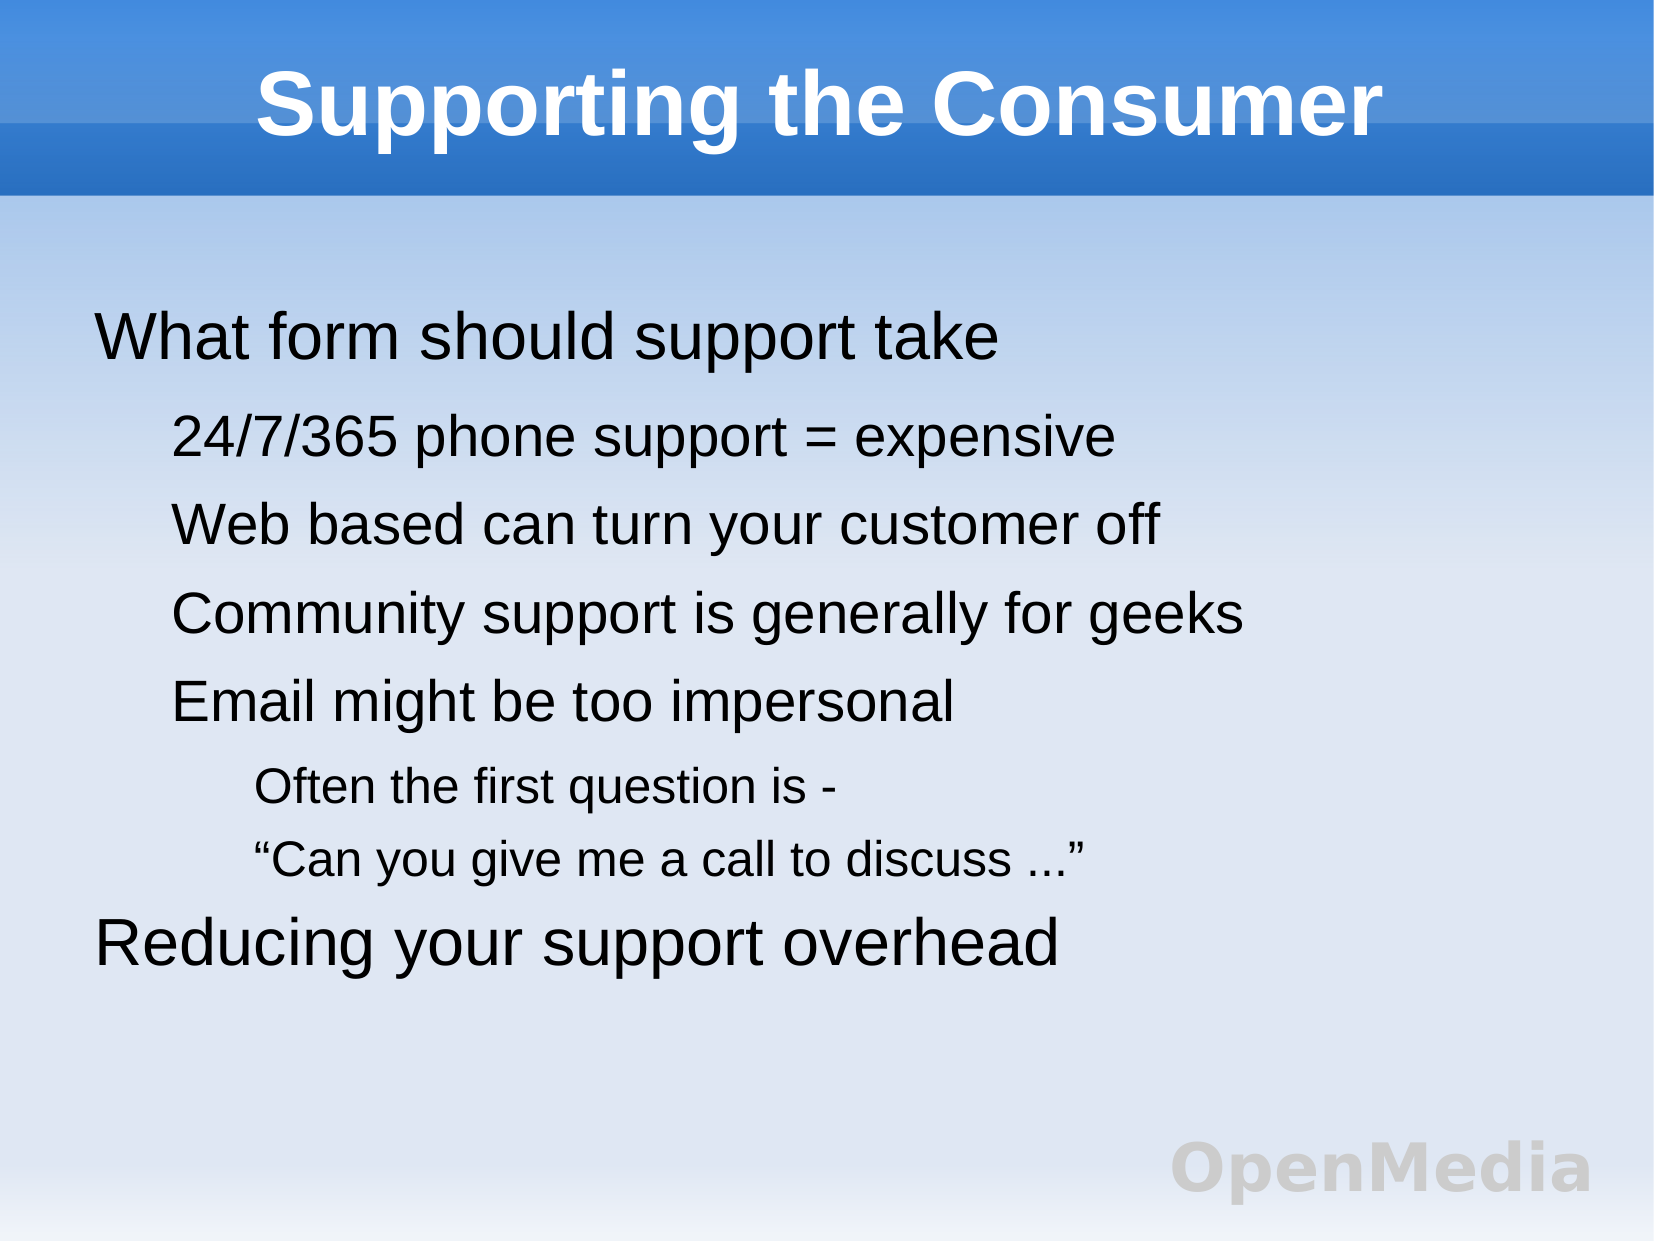

# Supporting the Consumer
What form should support take
24/7/365 phone support = expensive
Web based can turn your customer off
Community support is generally for geeks
Email might be too impersonal
Often the first question is -
“Can you give me a call to discuss ...”
Reducing your support overhead
28